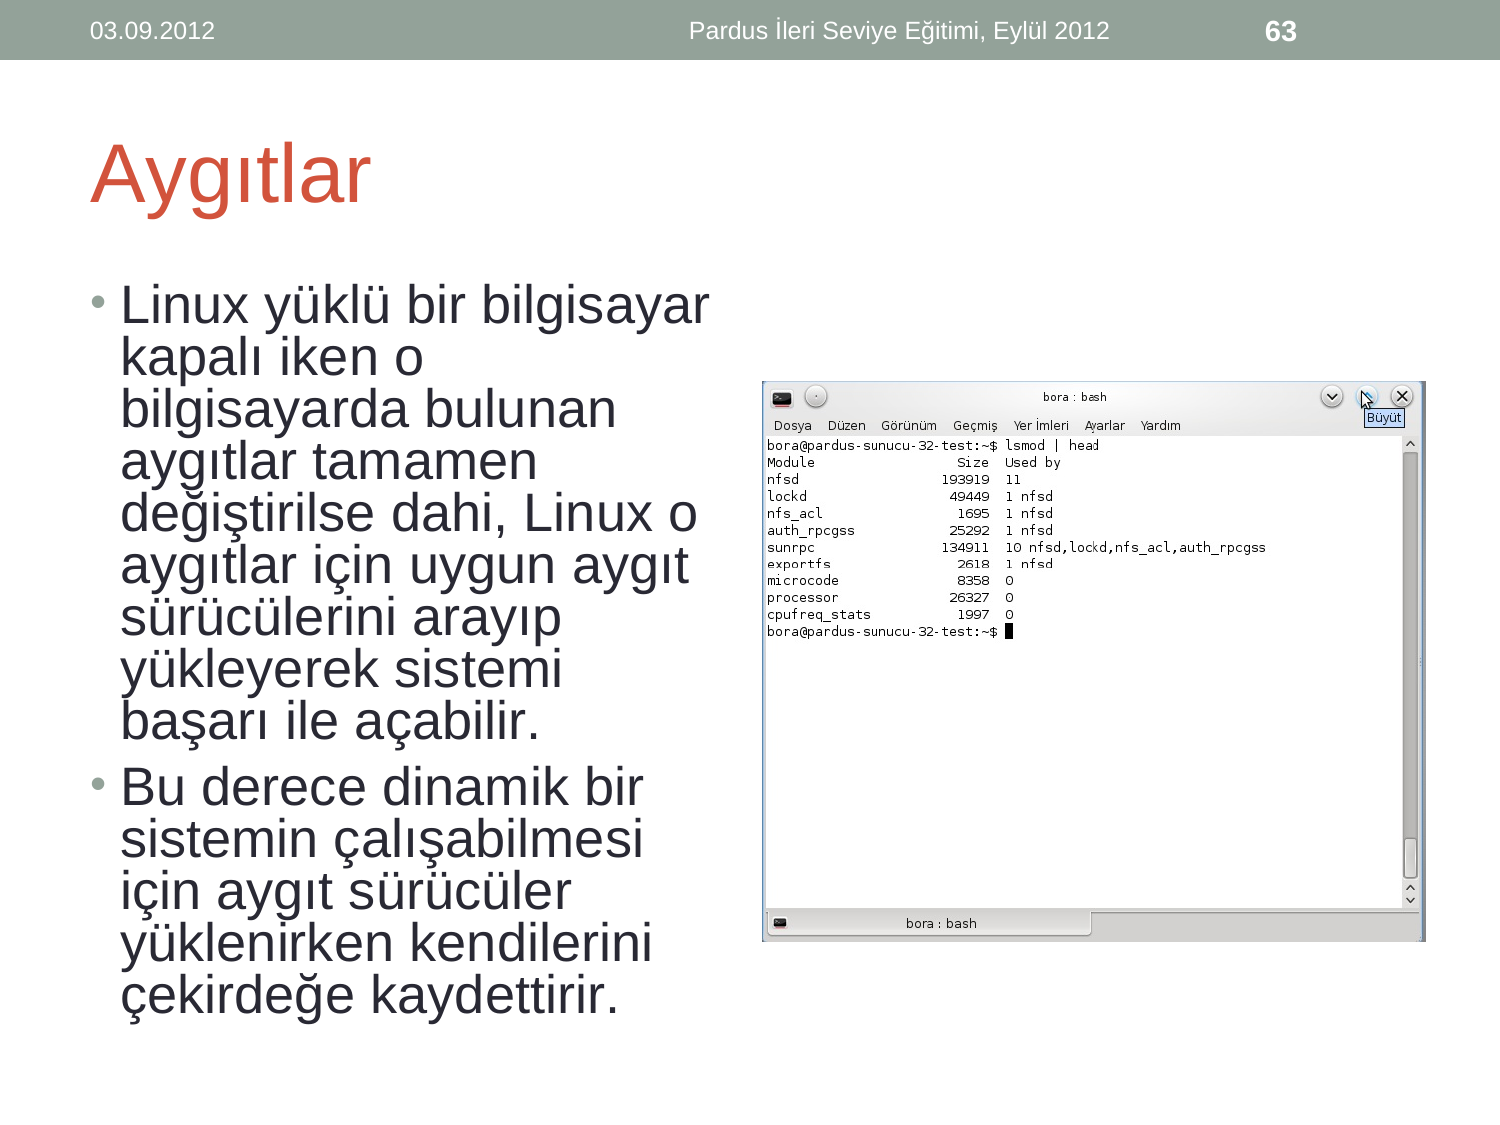

03.09.2012
Pardus İleri Seviye Eğitimi, Eylül 2012
# Aygıtlar
Linux yüklü bir bilgisayar kapalı iken o bilgisayarda bulunan aygıtlar tamamen değiştirilse dahi, Linux o aygıtlar için uygun aygıt sürücülerini arayıp yükleyerek sistemi başarı ile açabilir.
Bu derece dinamik bir sistemin çalışabilmesi için aygıt sürücüler yüklenirken kendilerini çekirdeğe kaydettirir.